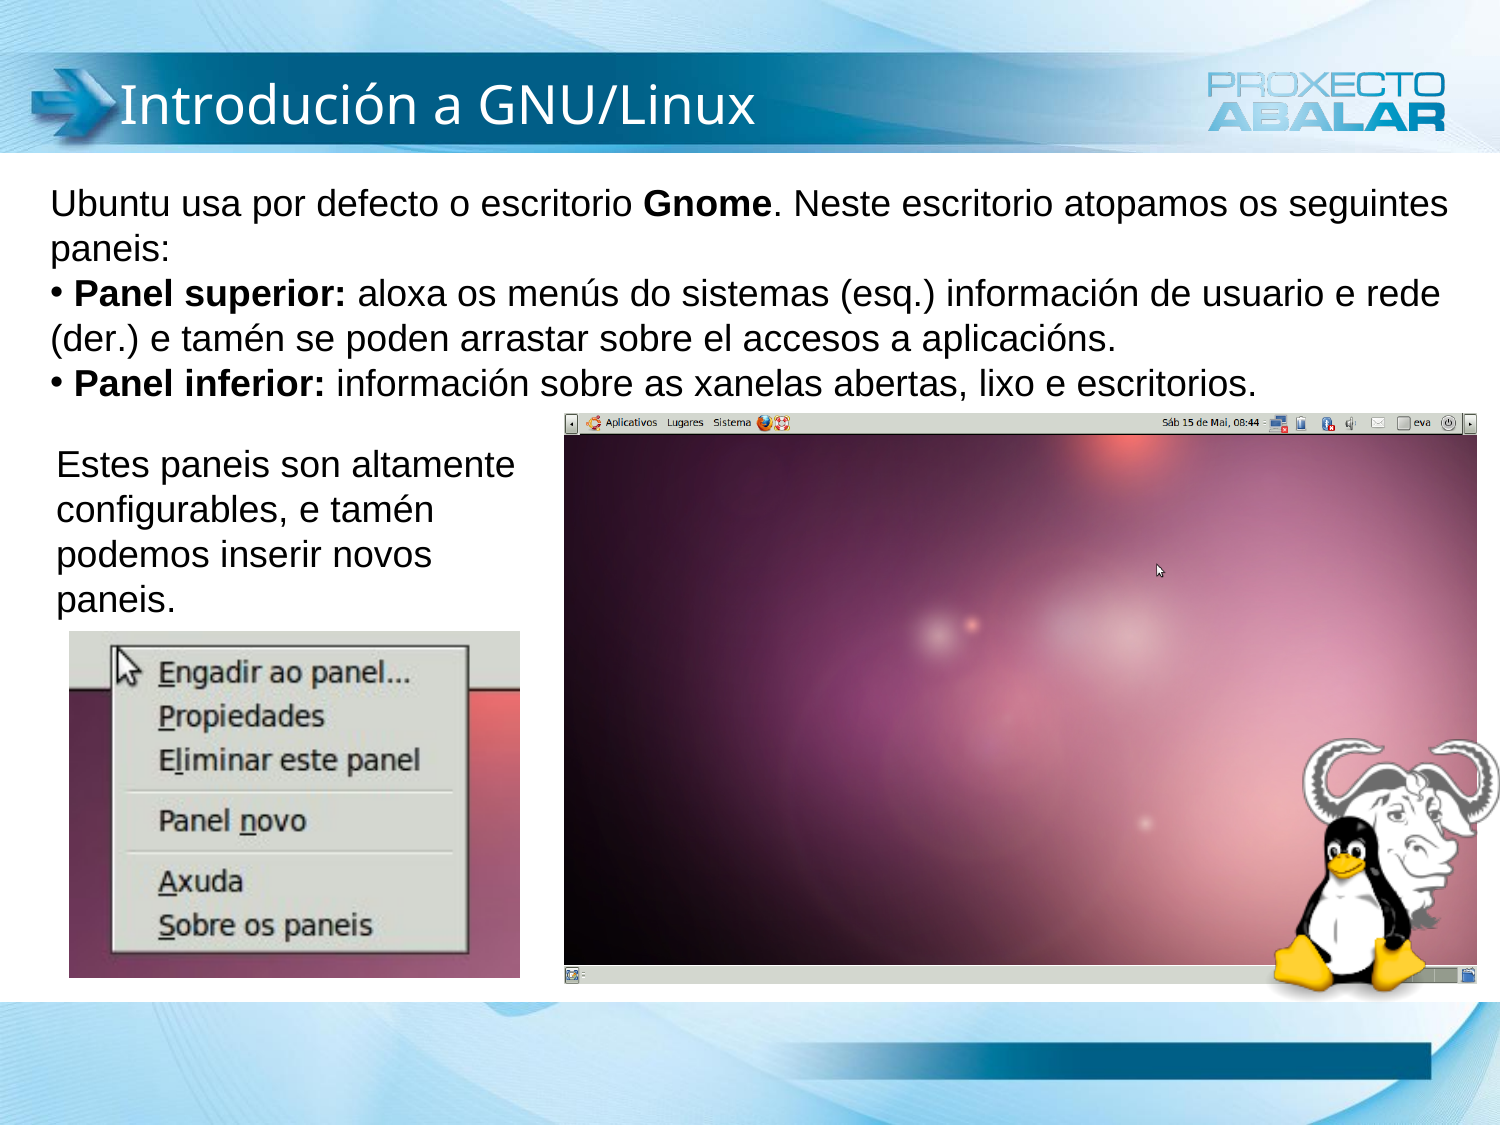

Introdución a GNU/Linux
Ubuntu usa por defecto o escritorio Gnome. Neste escritorio atopamos os seguintes paneis:
 Panel superior: aloxa os menús do sistemas (esq.) información de usuario e rede (der.) e tamén se poden arrastar sobre el accesos a aplicacións.
 Panel inferior: información sobre as xanelas abertas, lixo e escritorios.
Estes paneis son altamente configurables, e tamén podemos inserir novos paneis.